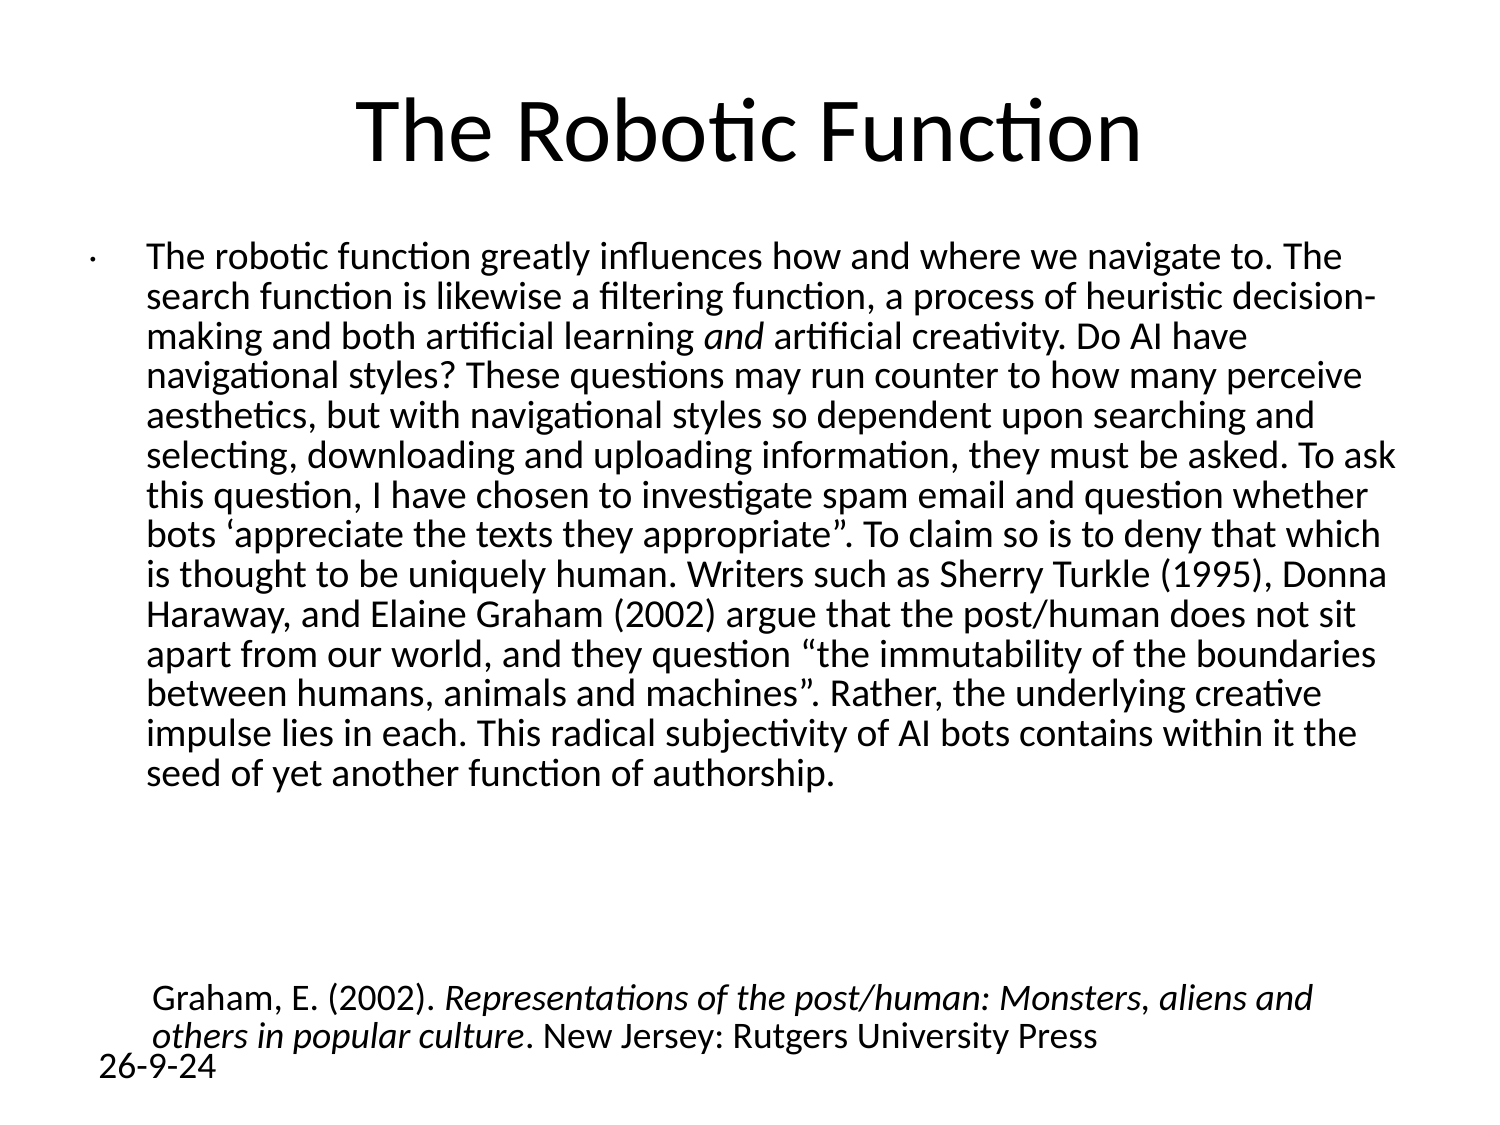

# The Robotic Function
The robotic function greatly influences how and where we navigate to. The search function is likewise a filtering function, a process of heuristic decision-making and both artificial learning and artificial creativity. Do AI have navigational styles? These questions may run counter to how many perceive aesthetics, but with navigational styles so dependent upon searching and selecting, downloading and uploading information, they must be asked. To ask this question, I have chosen to investigate spam email and question whether bots ‘appreciate the texts they appropriate”. To claim so is to deny that which is thought to be uniquely human. Writers such as Sherry Turkle (1995), Donna Haraway, and Elaine Graham (2002) argue that the post/human does not sit apart from our world, and they question “the immutability of the boundaries between humans, animals and machines”. Rather, the underlying creative impulse lies in each. This radical subjectivity of AI bots contains within it the seed of yet another function of authorship.
Graham, E. (2002). Representations of the post/human: Monsters, aliens and others in popular culture. New Jersey: Rutgers University Press